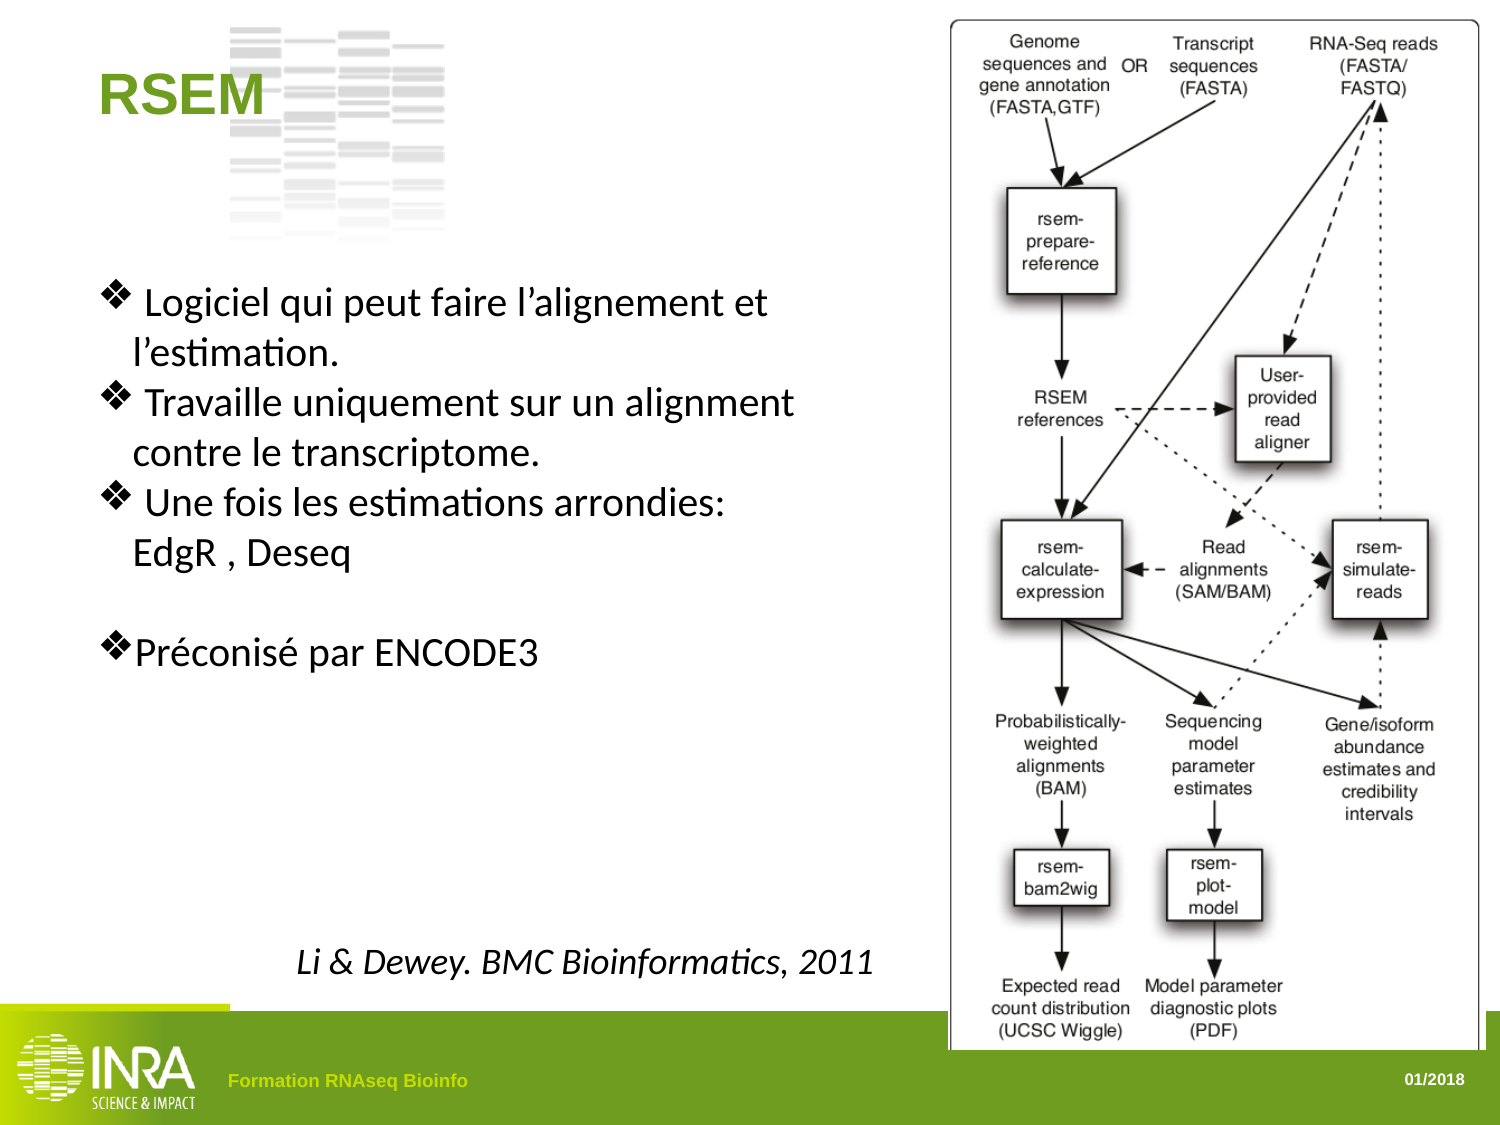

RSEM
 Logiciel qui peut faire l’alignement et
l’estimation.
 Travaille uniquement sur un alignment
contre le transcriptome.
 Une fois les estimations arrondies:
EdgR , Deseq
Préconisé par ENCODE3
Li & Dewey. BMC Bioinformatics, 2011